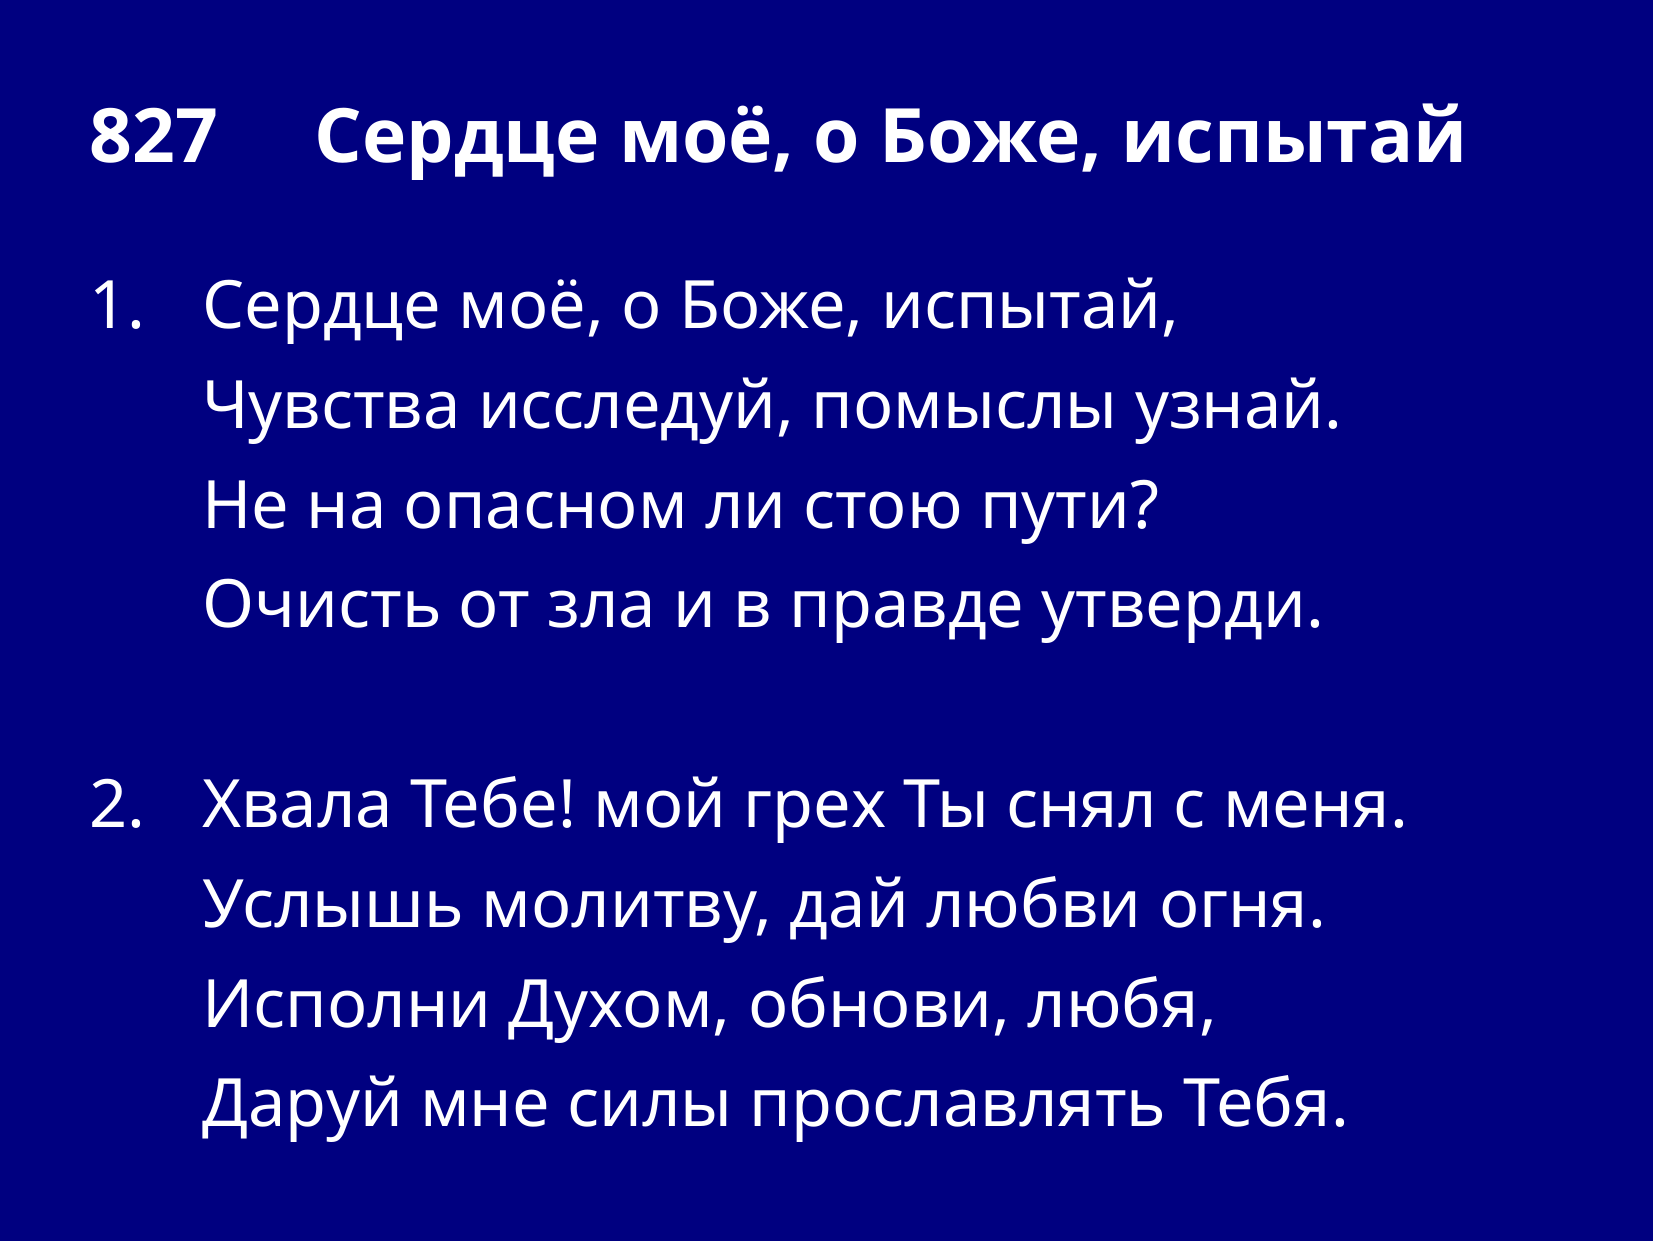

827	Сердце моё, о Боже, испытай
1.	Сердце моё, о Боже, испытай,
	Чувства исследуй, помыслы узнай.
	Не на опасном ли стою пути?
	Очисть от зла и в правде утверди.
2.	Хвала Тебе! мой грех Ты снял с меня.
	Услышь молитву, дай любви огня.
	Исполни Духом, обнови, любя,
	Даруй мне силы прославлять Тебя.